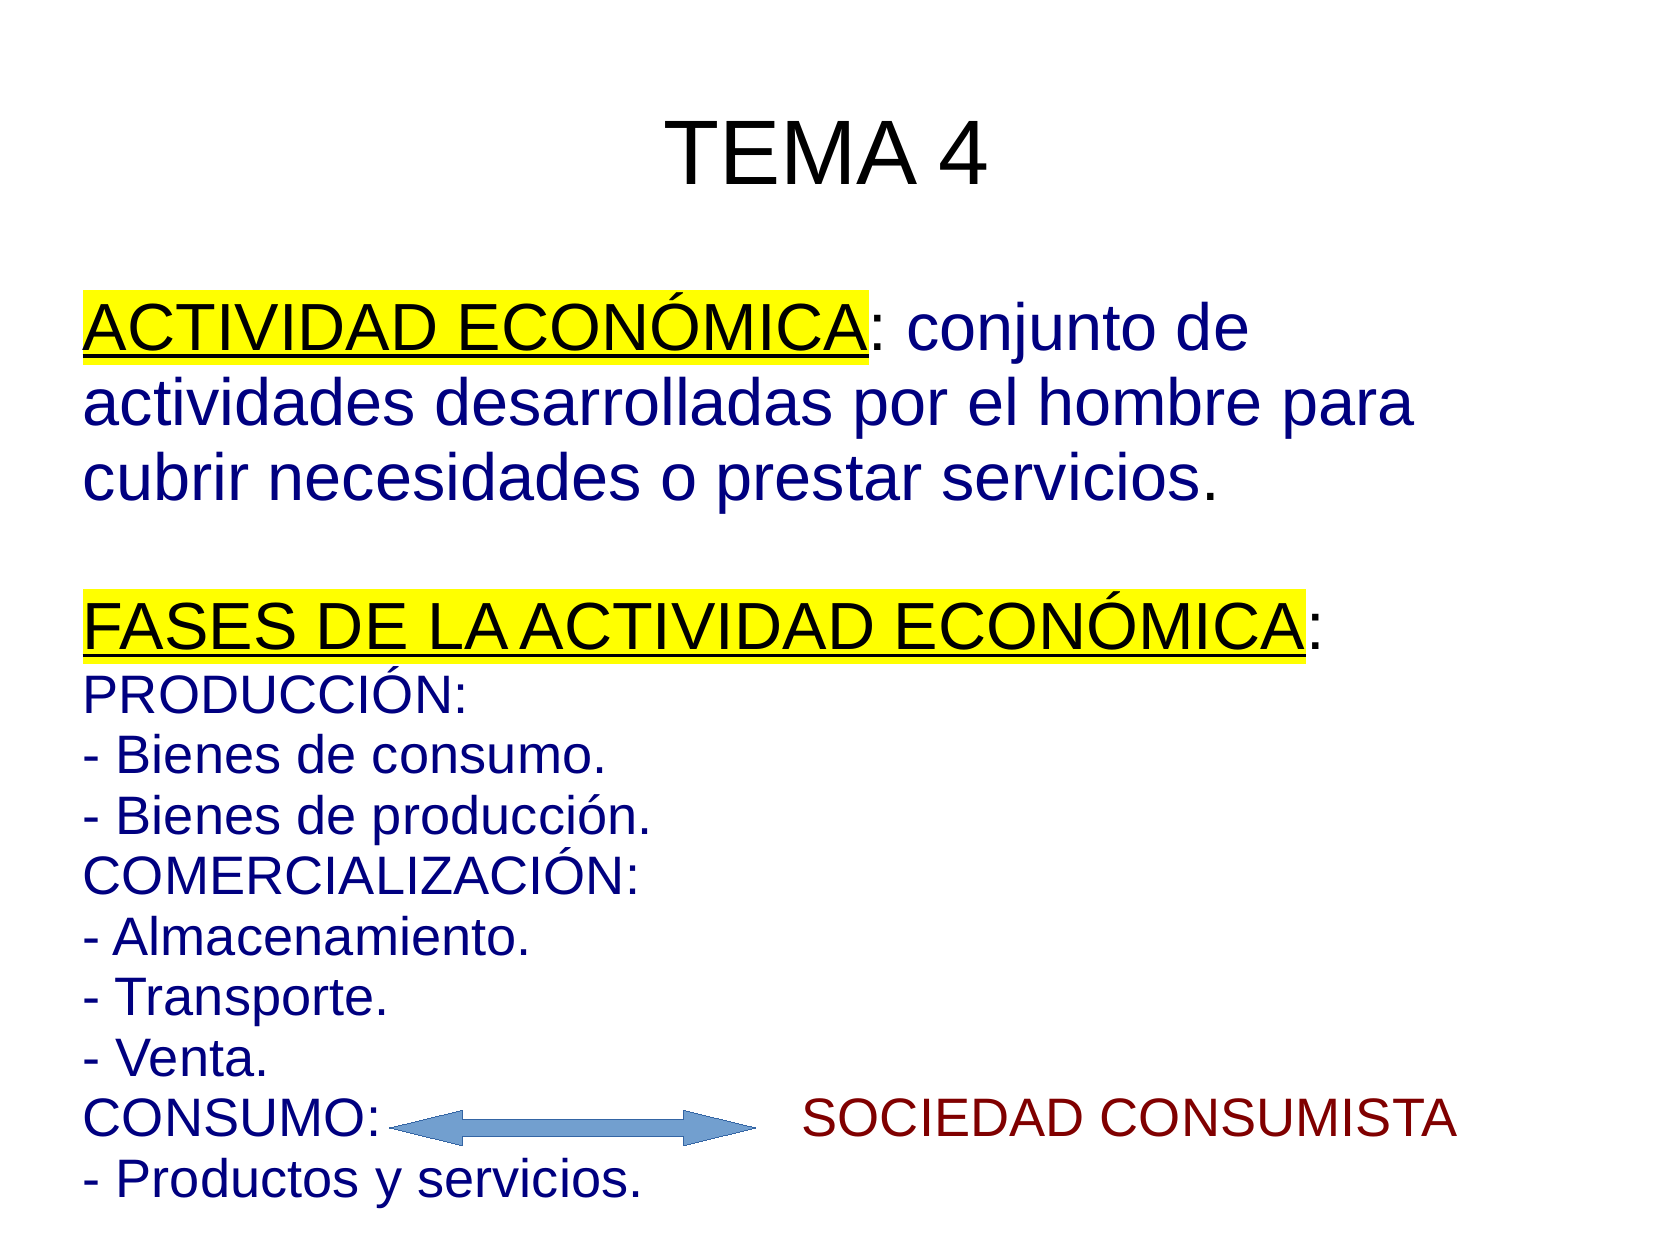

# TEMA 4
ACTIVIDAD ECONÓMICA: conjunto de actividades desarrolladas por el hombre para cubrir necesidades o prestar servicios.
FASES DE LA ACTIVIDAD ECONÓMICA:
PRODUCCIÓN:
- Bienes de consumo.
- Bienes de producción.
COMERCIALIZACIÓN:
- Almacenamiento.
- Transporte.
- Venta.
CONSUMO: SOCIEDAD CONSUMISTA
- Productos y servicios.